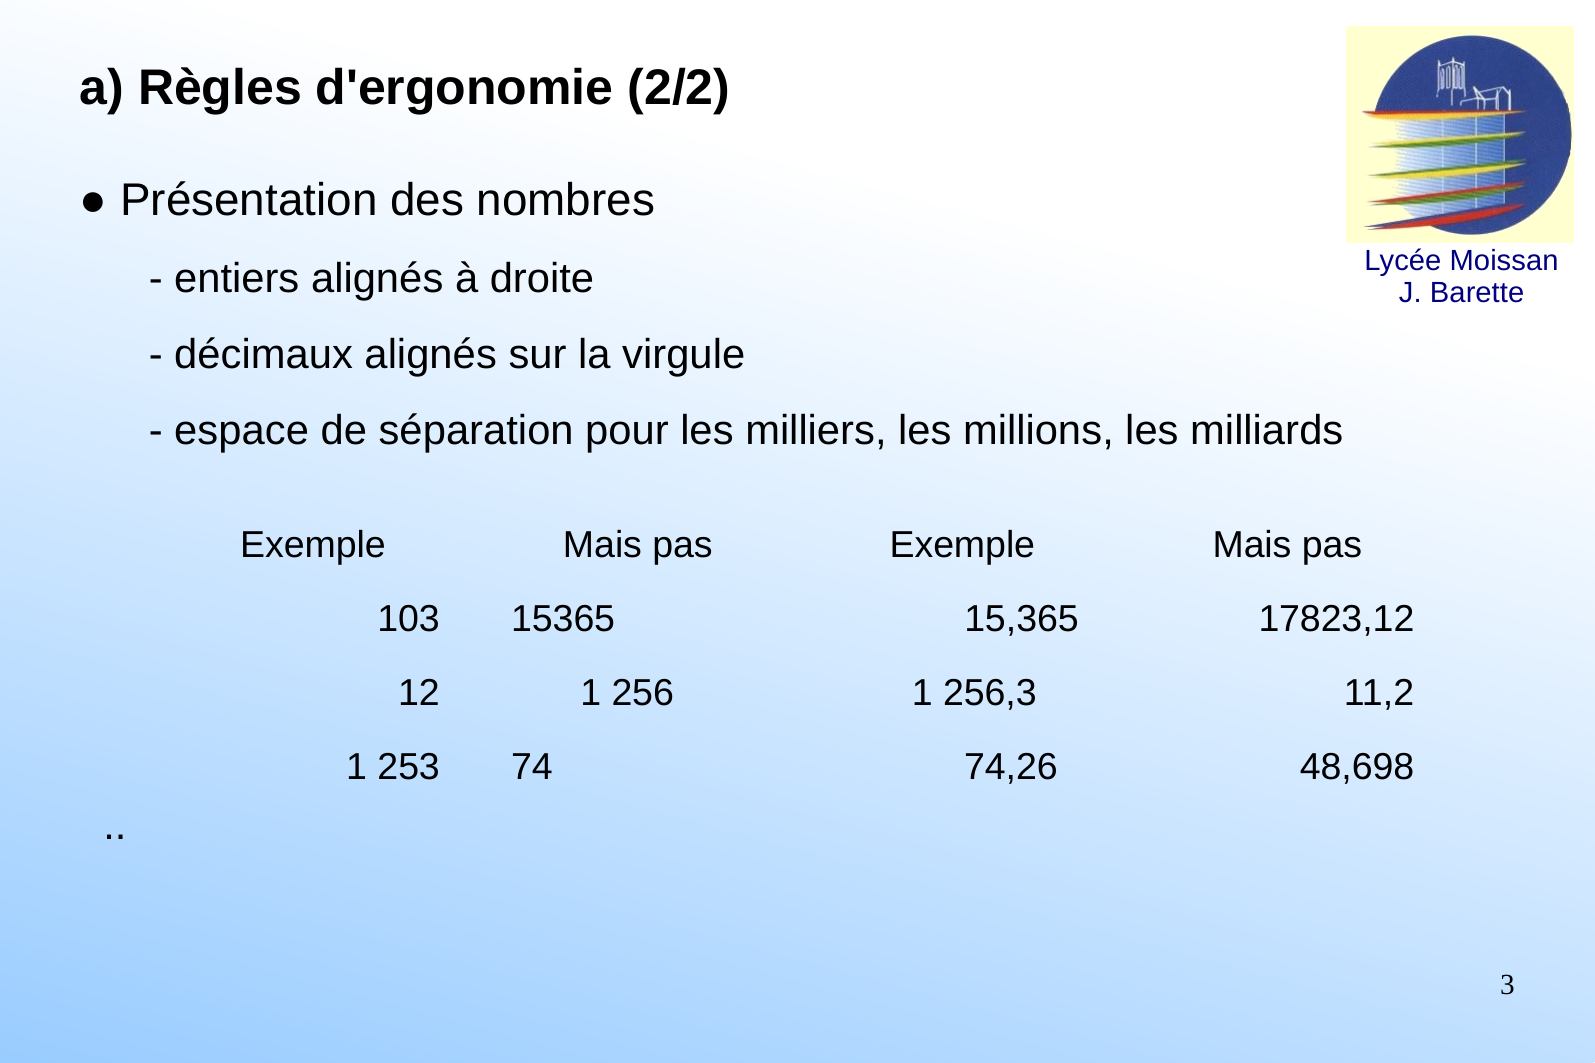

Lycée Moissan
J. Barette
# a) Règles d'ergonomie (2/2)
● Présentation des nombres
 - entiers alignés à droite
 - décimaux alignés sur la virgule
 - espace de séparation pour les milliers, les millions, les milliards
| Exemple | Mais pas | Exemple | Mais pas |
| --- | --- | --- | --- |
| 103 | 15365 | 15,365 | 17823,12 |
| 12 | 1 256 | 1 256,3 | 11,2 |
| 1 253 | 74 | 74,26 | 48,698 |
..
3